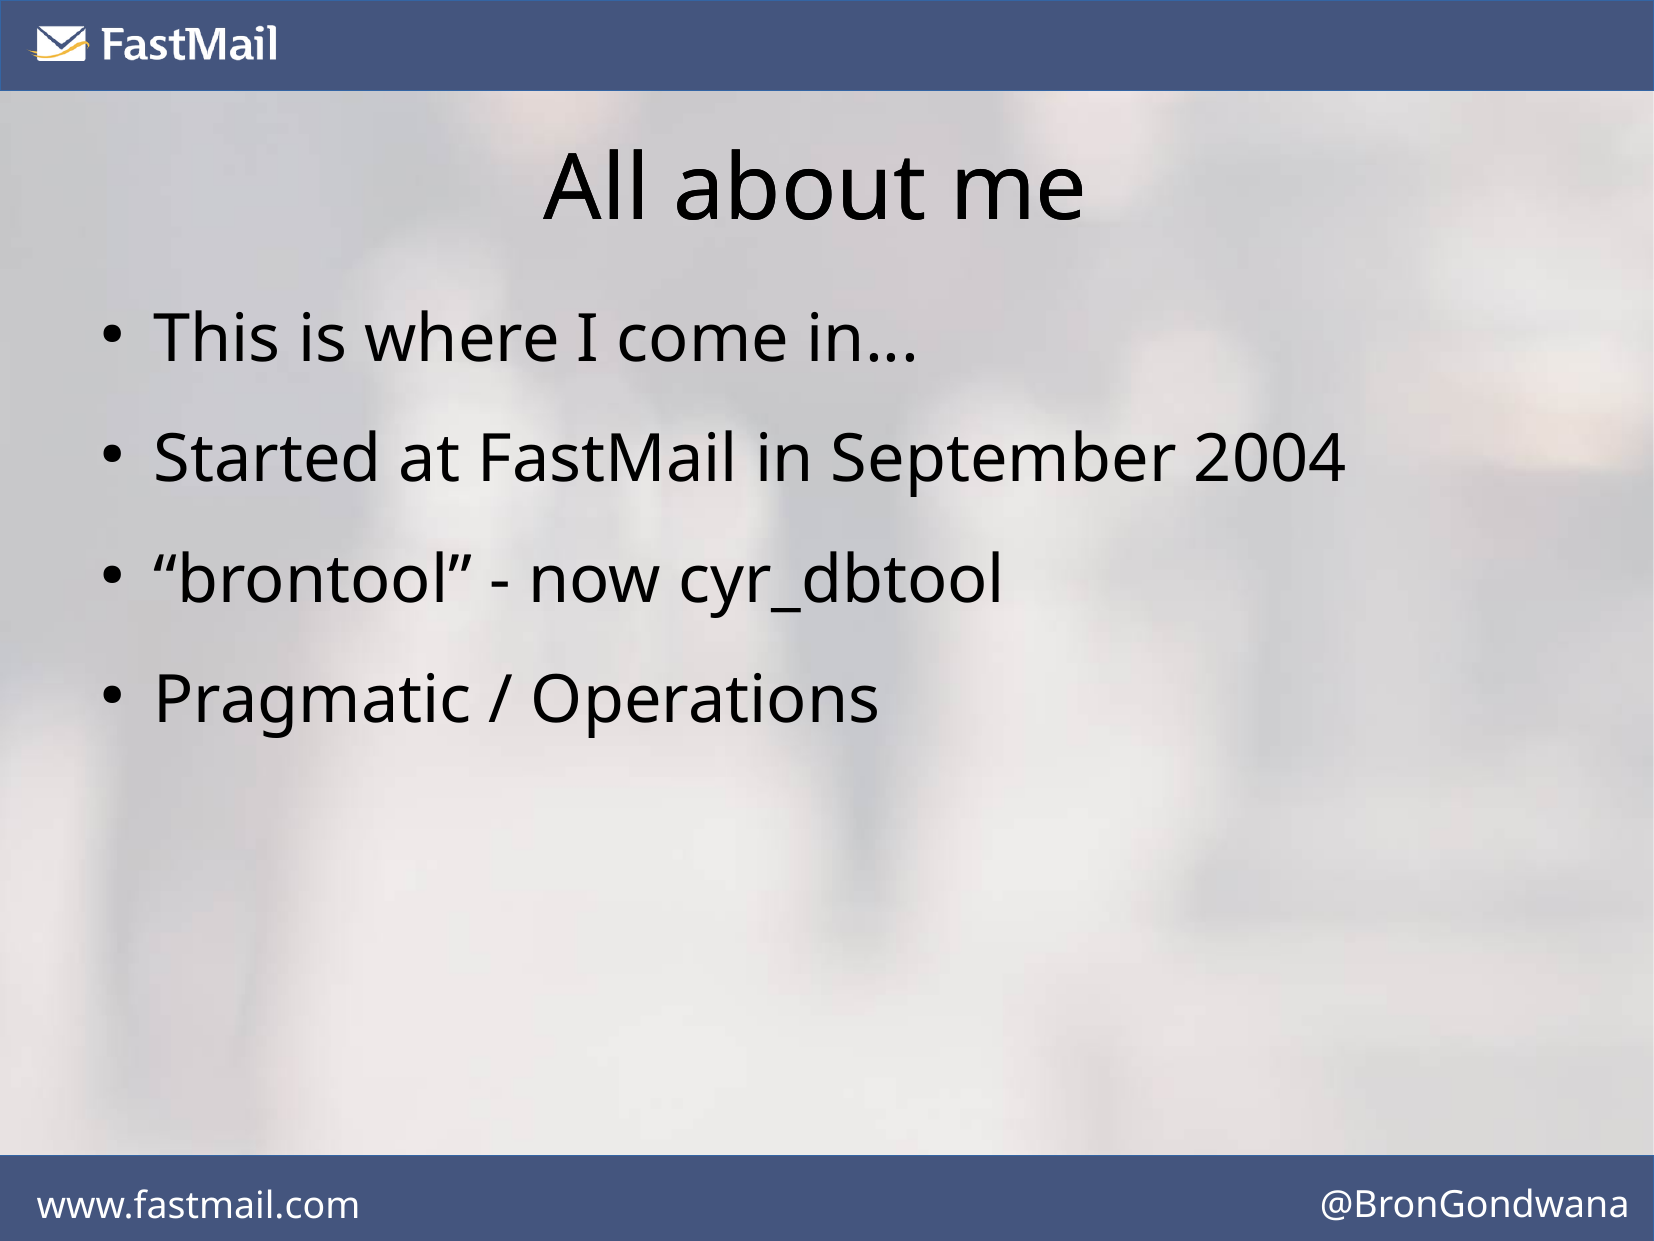

# All about me
All about me
This is where I come in...
Started at FastMail in September 2004
“brontool” - now cyr_dbtool
Pragmatic / Operations